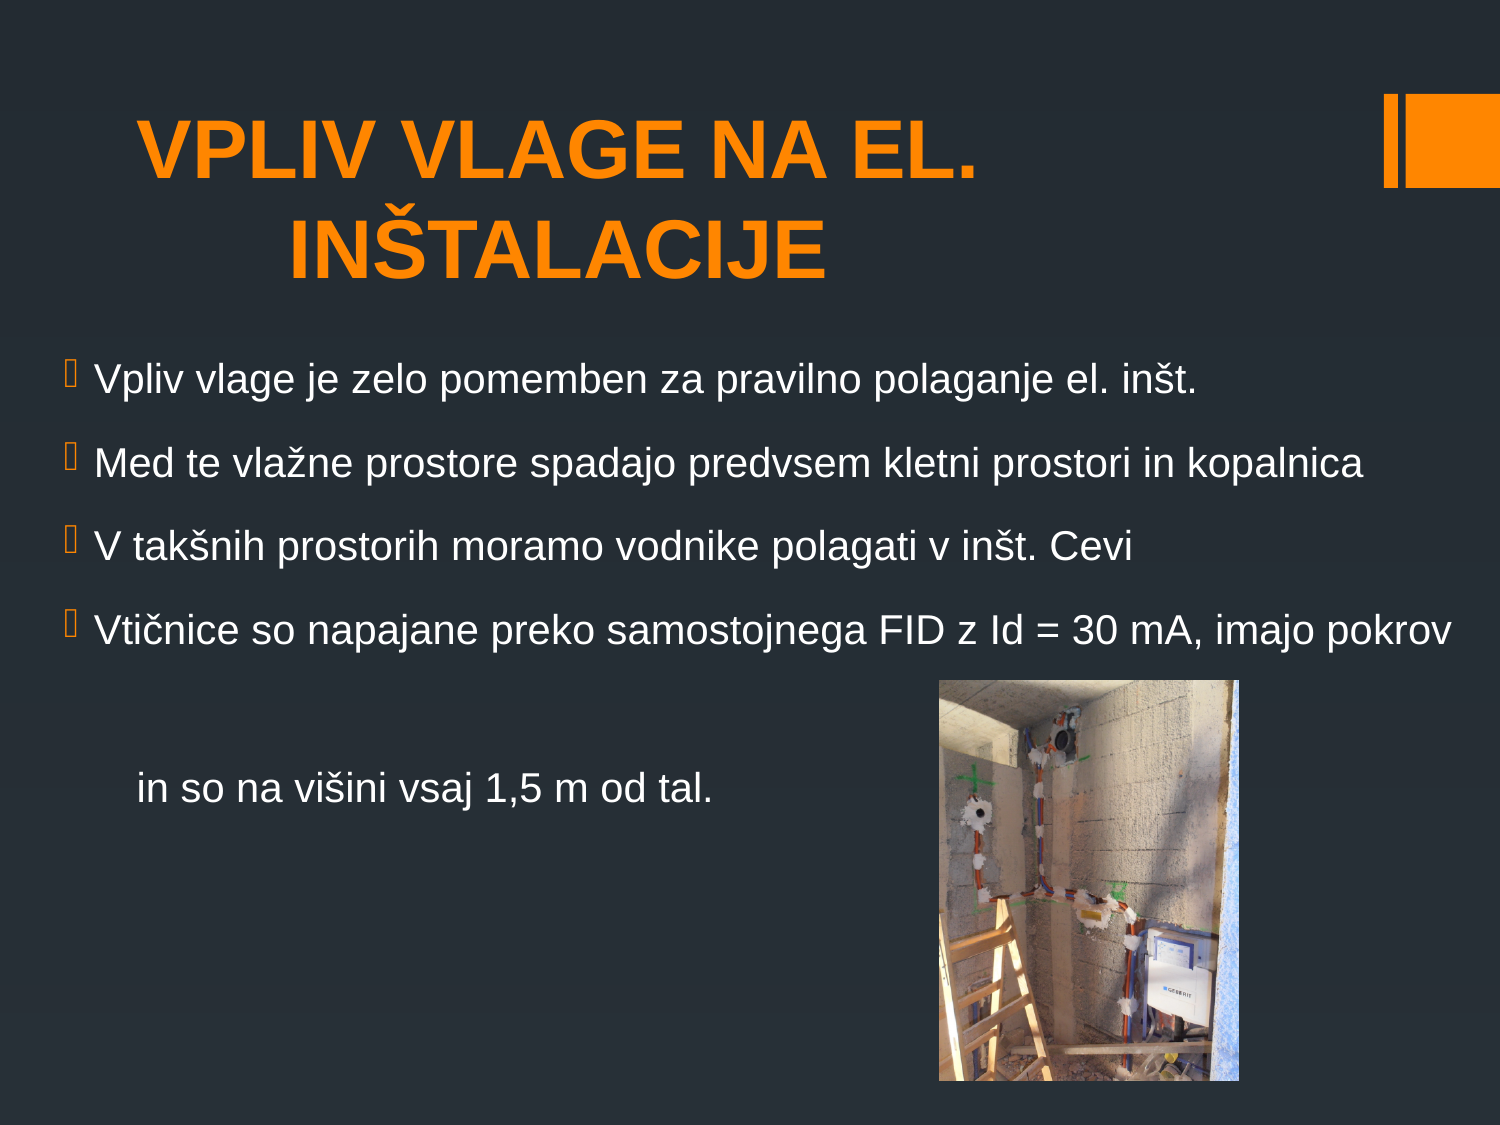

# VPLIV VLAGE NA EL. INŠTALACIJE
Vpliv vlage je zelo pomemben za pravilno polaganje el. inšt.
Med te vlažne prostore spadajo predvsem kletni prostori in kopalnica
V takšnih prostorih moramo vodnike polagati v inšt. Cevi
Vtičnice so napajane preko samostojnega FID z Id = 30 mA, imajo pokrov
 in so na višini vsaj 1,5 m od tal.